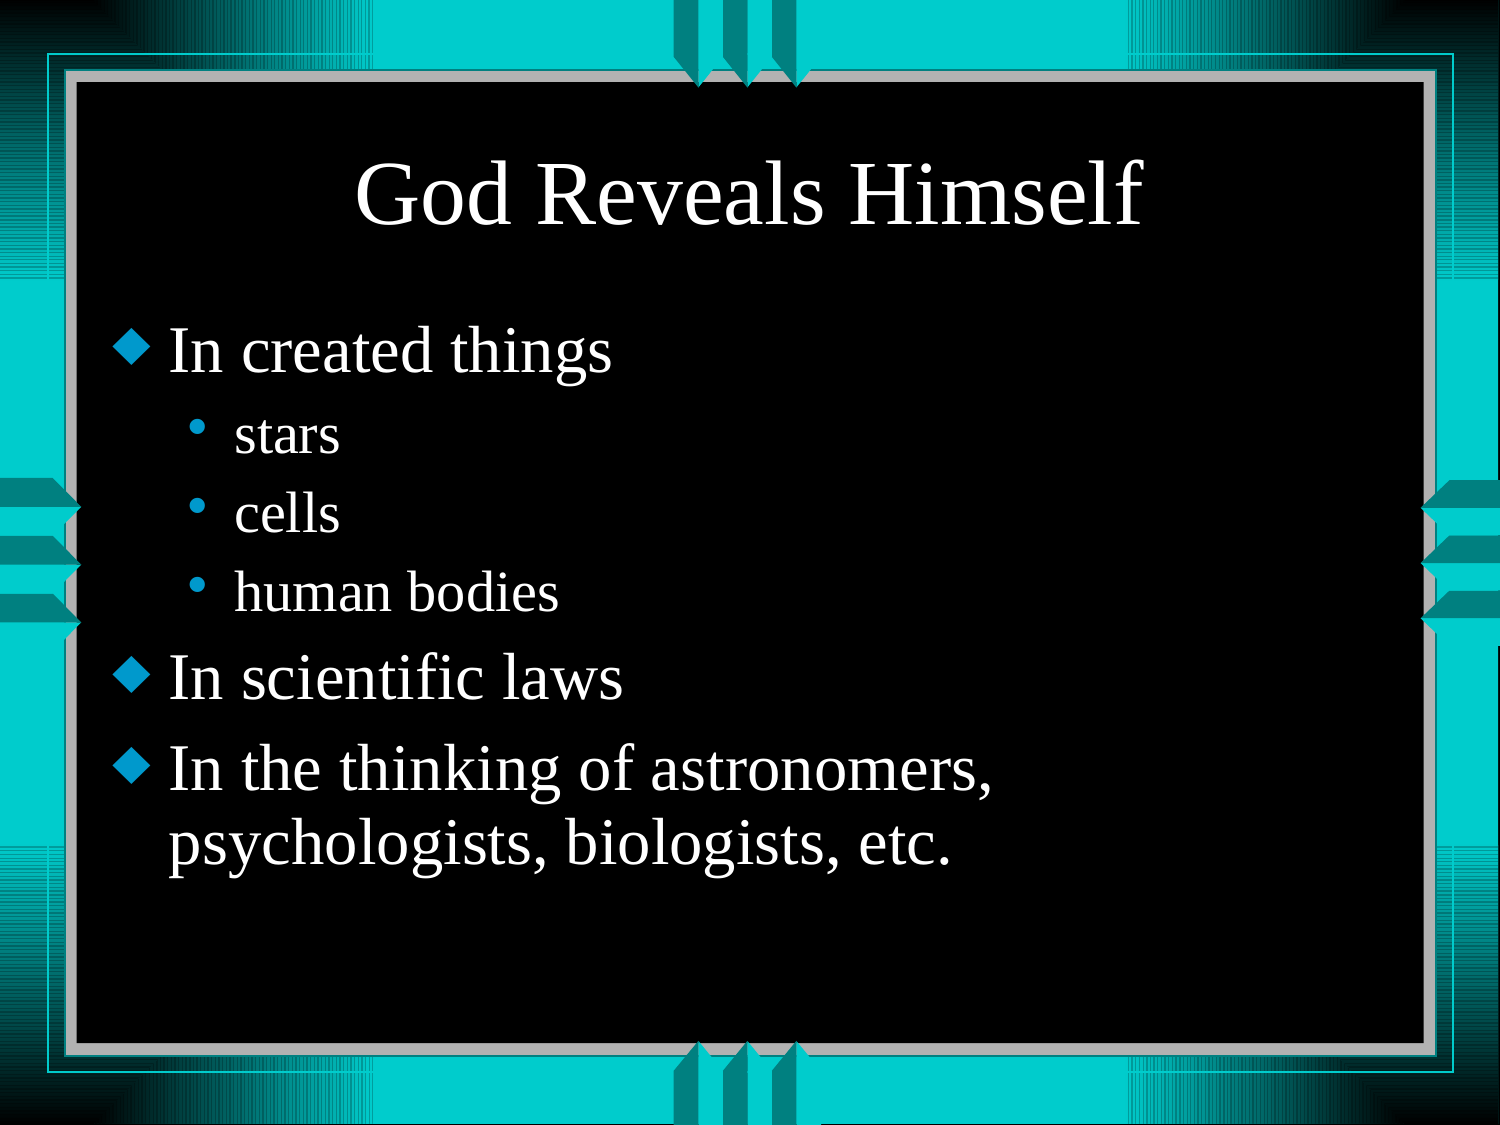

# God Reveals Himself
In created things
stars
cells
human bodies
In scientific laws
In the thinking of astronomers, psychologists, biologists, etc.